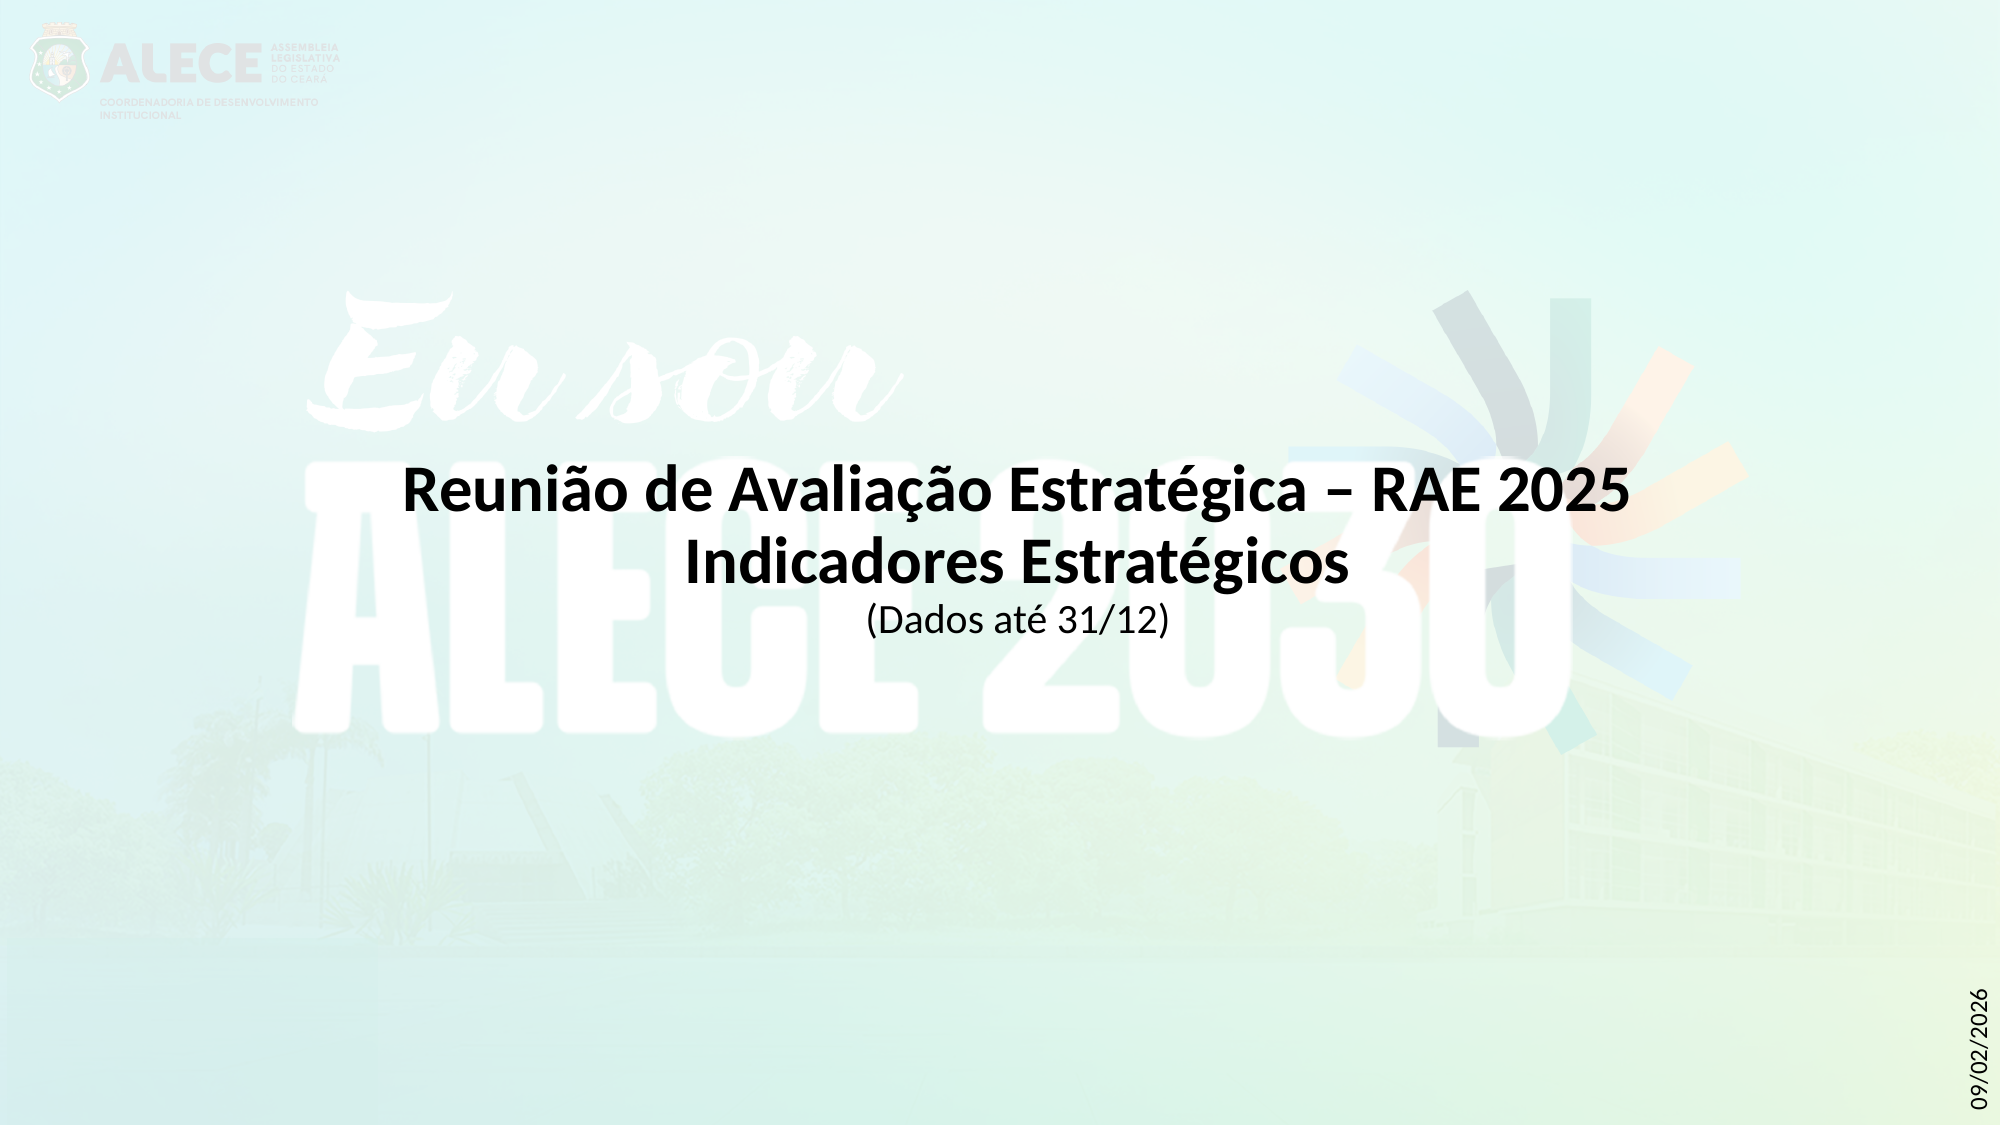

# Reunião de Avaliação Estratégica – RAE 2025 Indicadores Estratégicos (Dados até 31/12)
09/02/2026